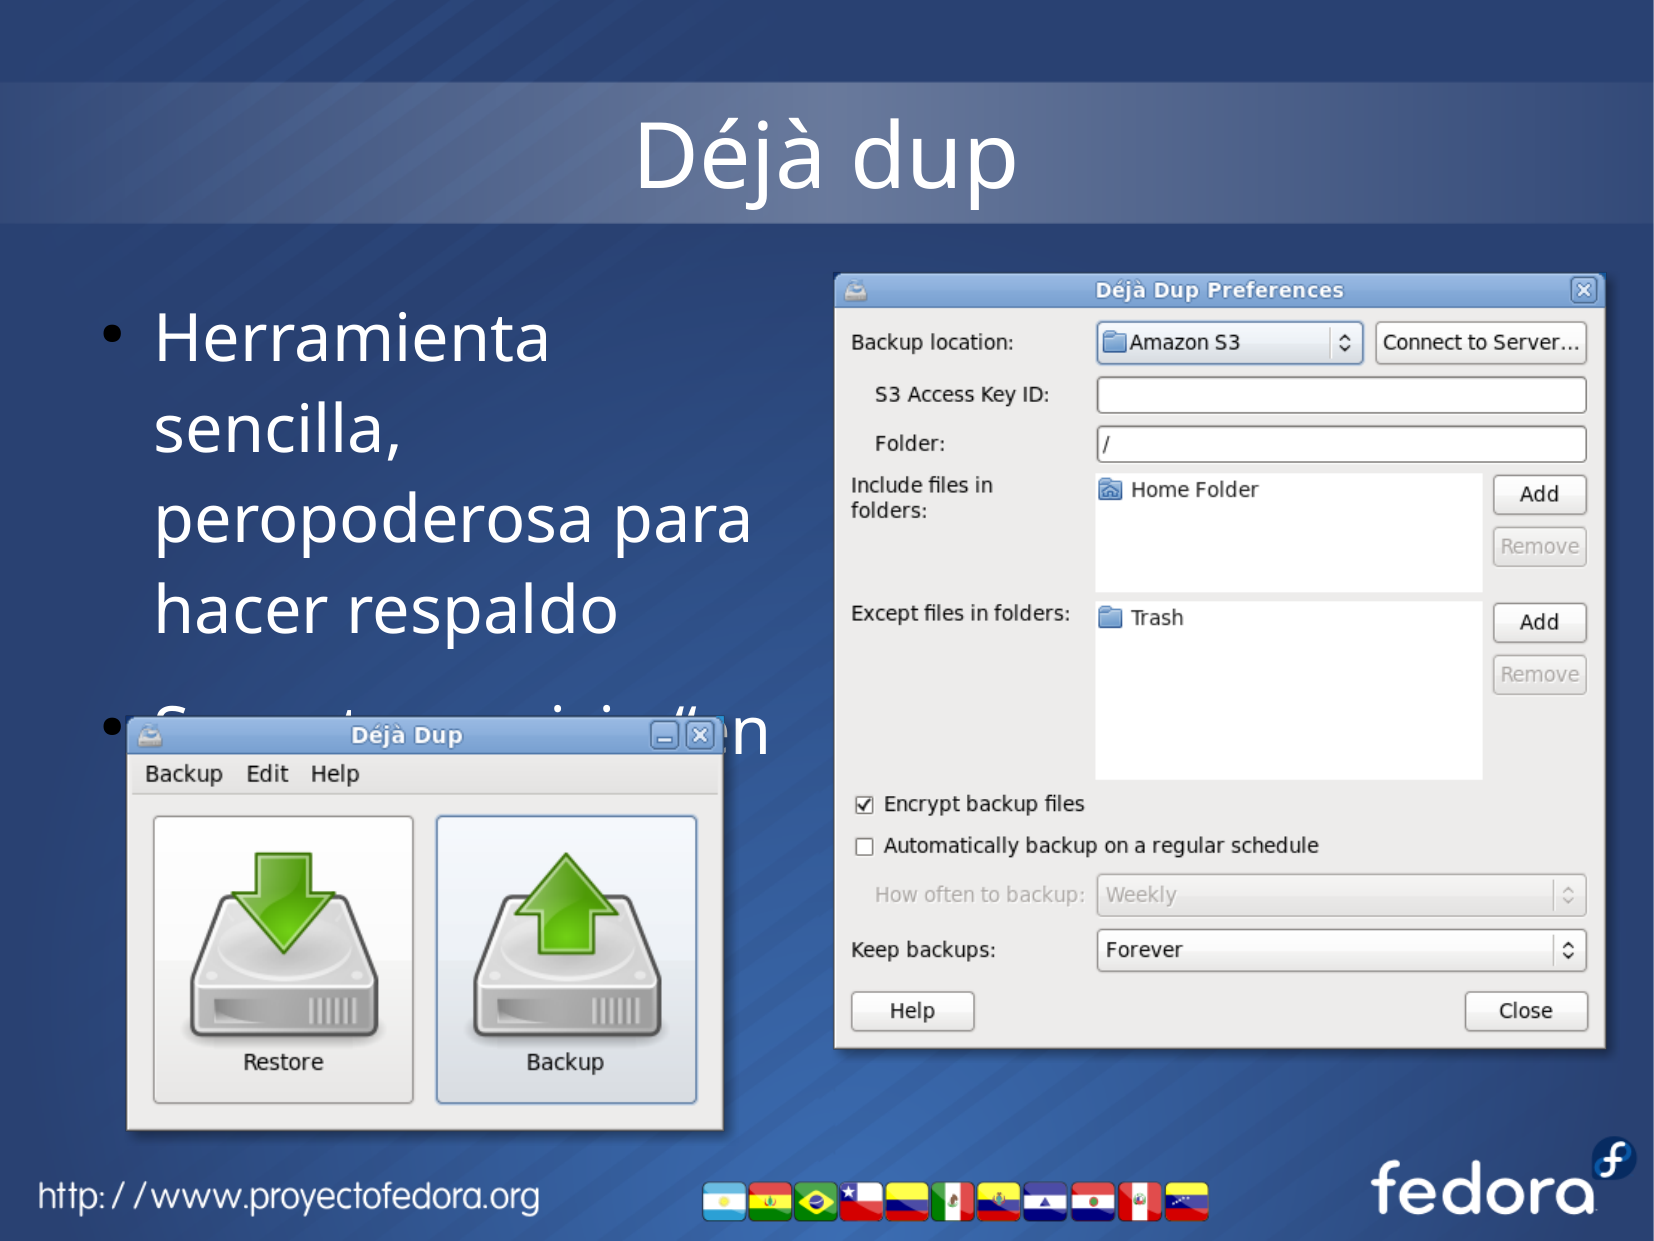

# Déjà dup
Herramienta sencilla, peropoderosa para hacer respaldo
Soporta servicio “en la nube”